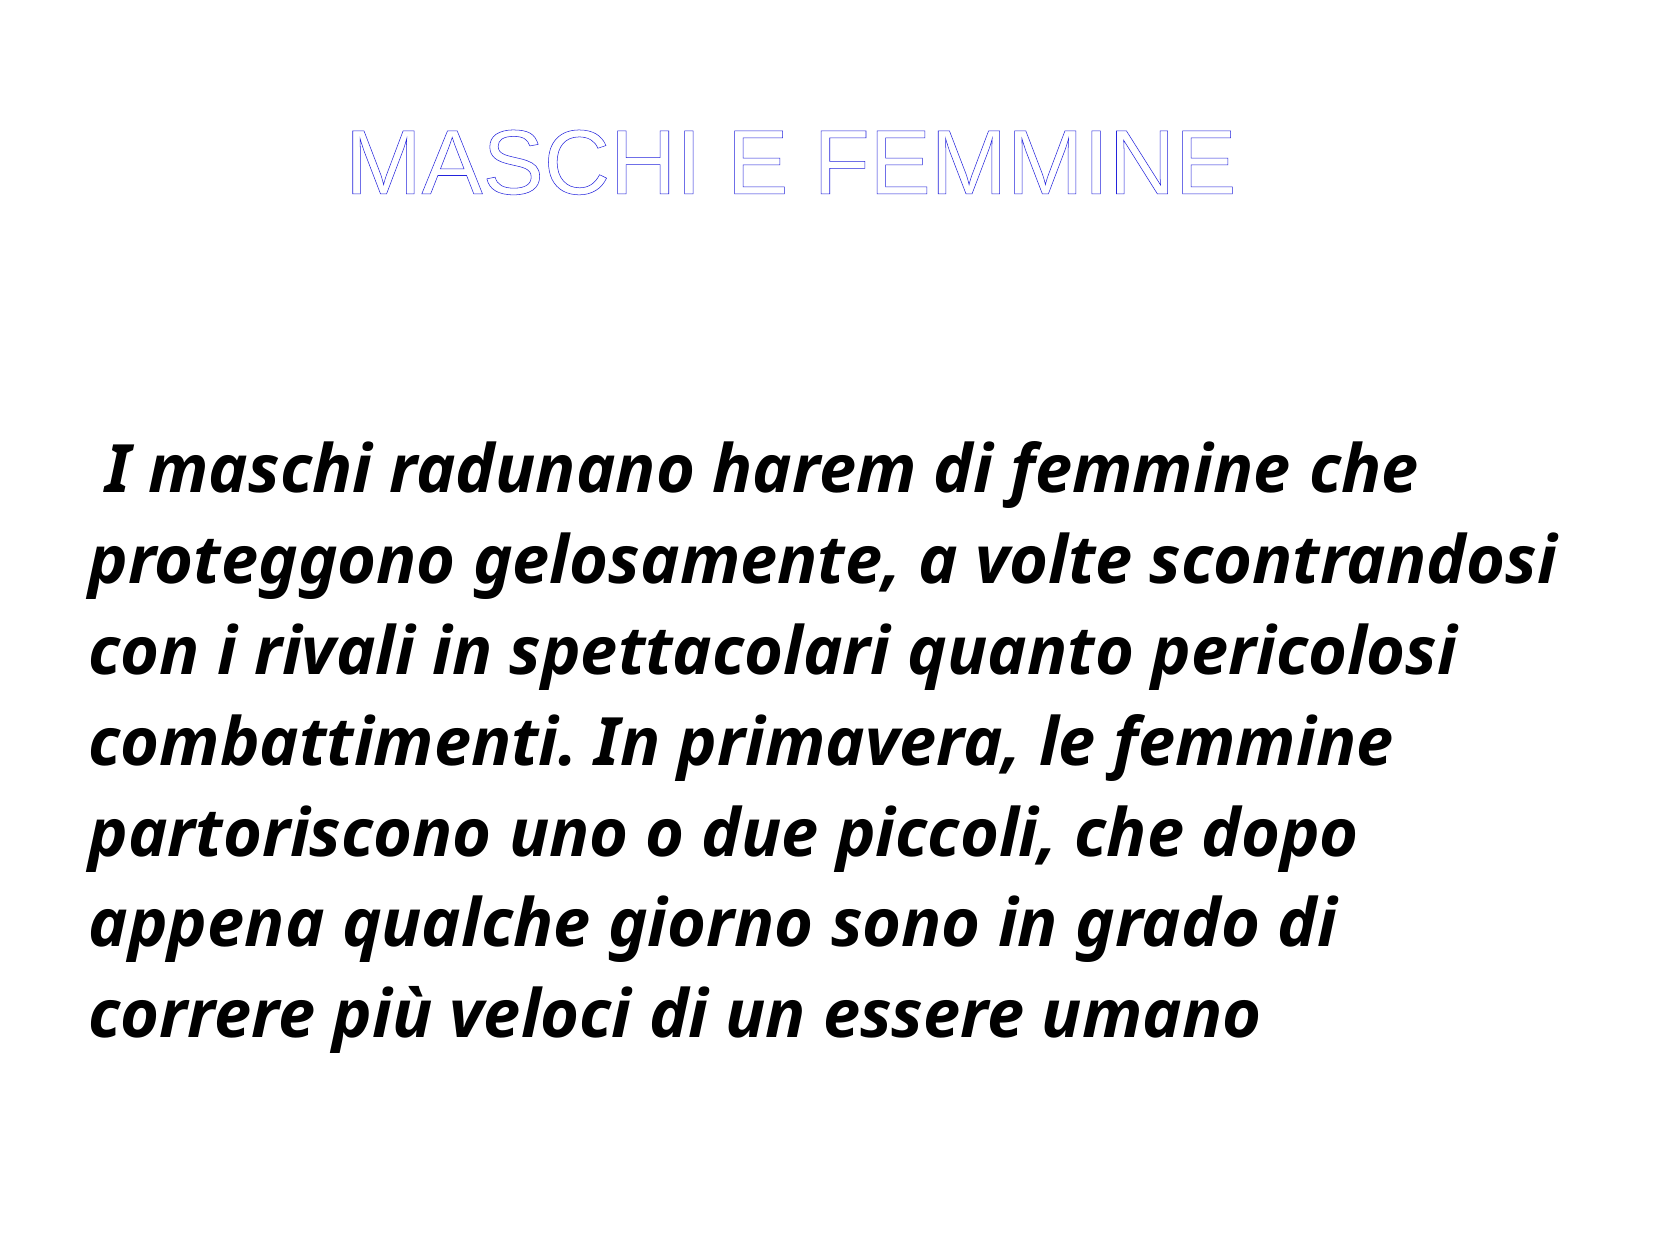

# MASCHI E FEMMINE
 I maschi radunano harem di femmine che proteggono gelosamente, a volte scontrandosi con i rivali in spettacolari quanto pericolosi combattimenti. In primavera, le femmine partoriscono uno o due piccoli, che dopo appena qualche giorno sono in grado di correre più veloci di un essere umano